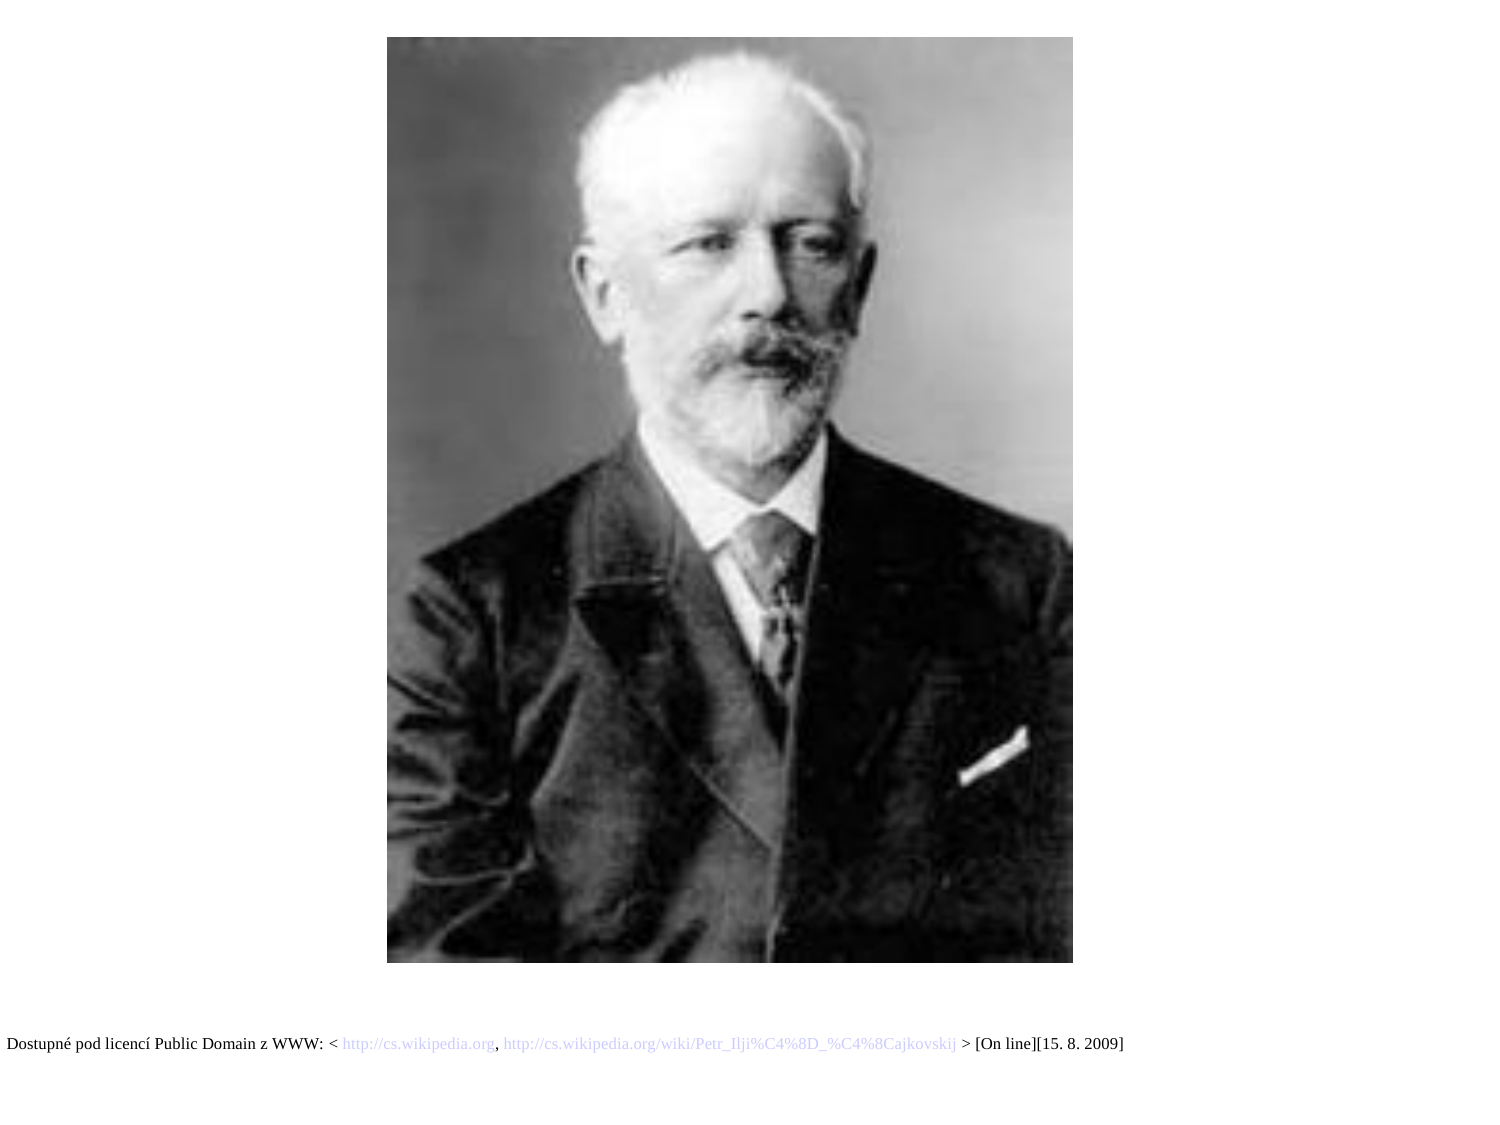

Dostupné pod licencí Public Domain z WWW: < http://cs.wikipedia.org, http://cs.wikipedia.org/wiki/Petr_Ilji%C4%8D_%C4%8Cajkovskij > [On line][15. 8. 2009]